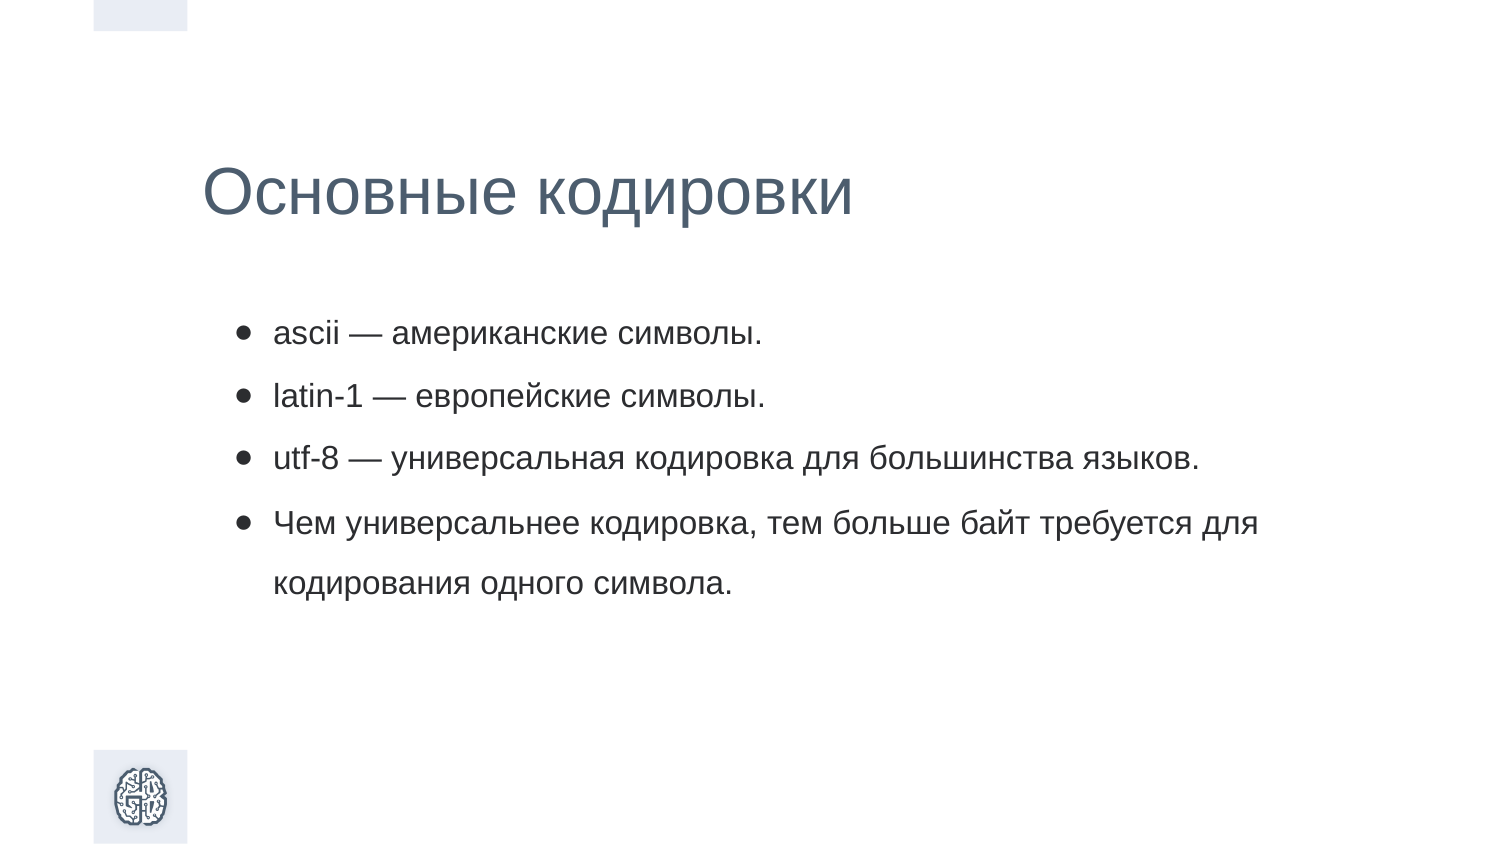

Основные кодировки
ascii — американские символы.
latin-1 — европейские символы.
utf-8 — универсальная кодировка для большинства языков.
Чем универсальнее кодировка, тем больше байт требуется для кодирования одного символа.